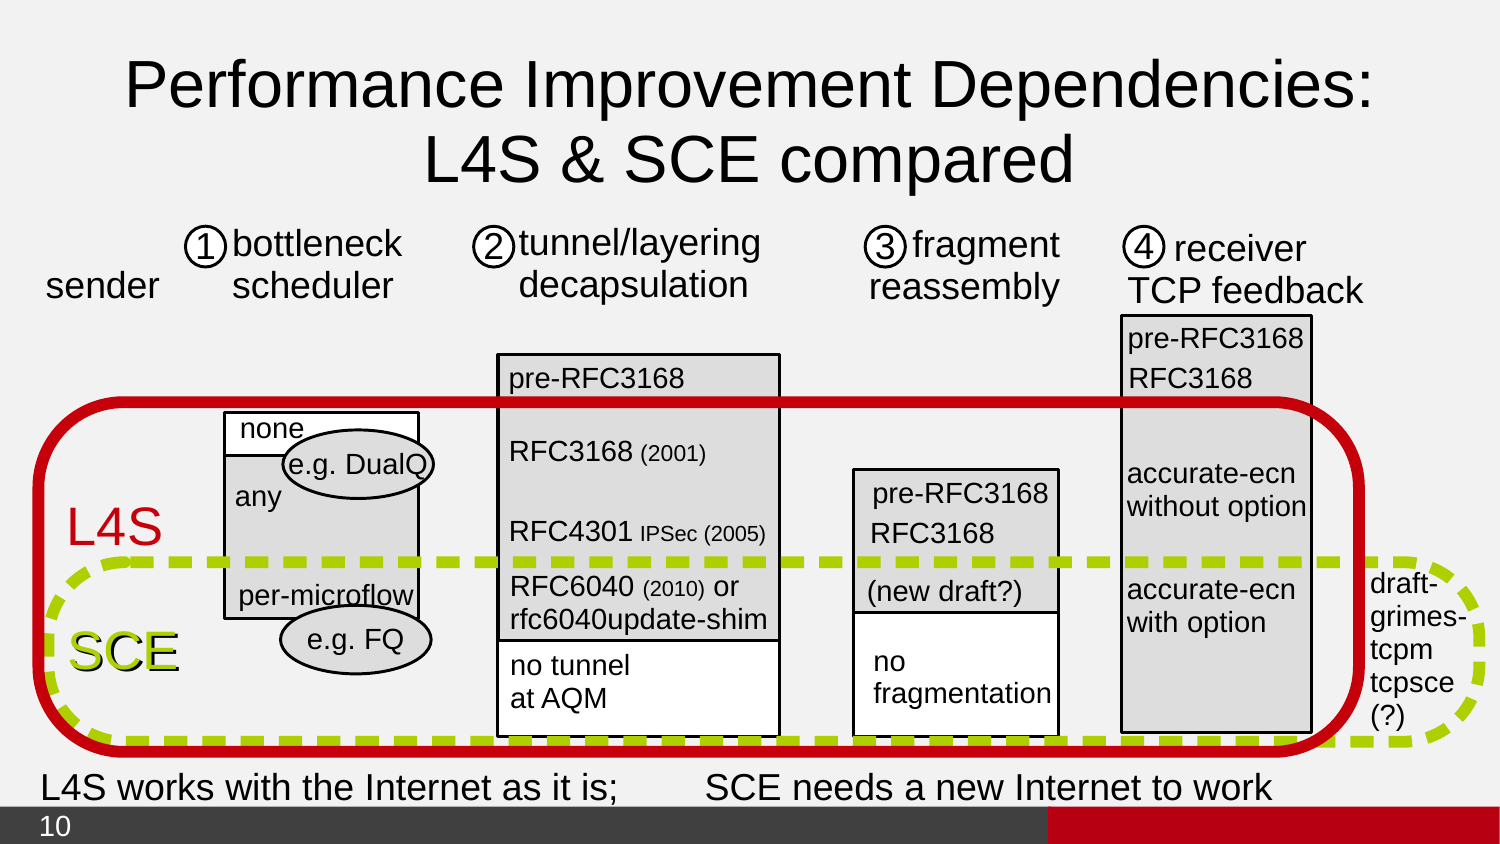

# Performance Improvement Dependencies: L4S & SCE compared
tunnel/layering
decapsulation
bottleneck
scheduler
fragment
reassembly
receiver
TCP feedback
1
2
3
4
sender
pre-RFC3168
RFC3168
pre-RFC3168
none
RFC3168 (2001)
e.g. DualQ
accurate-ecn without option
pre-RFC3168
any
L4S
RFC4301 IPSec (2005)
RFC3168
draft-grimes-tcpm tcpsce (?)
RFC6040 (2010) or
rfc6040update-shim
accurate-ecn with option
(new draft?)
per-microflow
e.g. FQ
SCE
no
fragmentation
no tunnel
at AQM
L4S works with the Internet as it is; 		SCE needs a new Internet to work
10